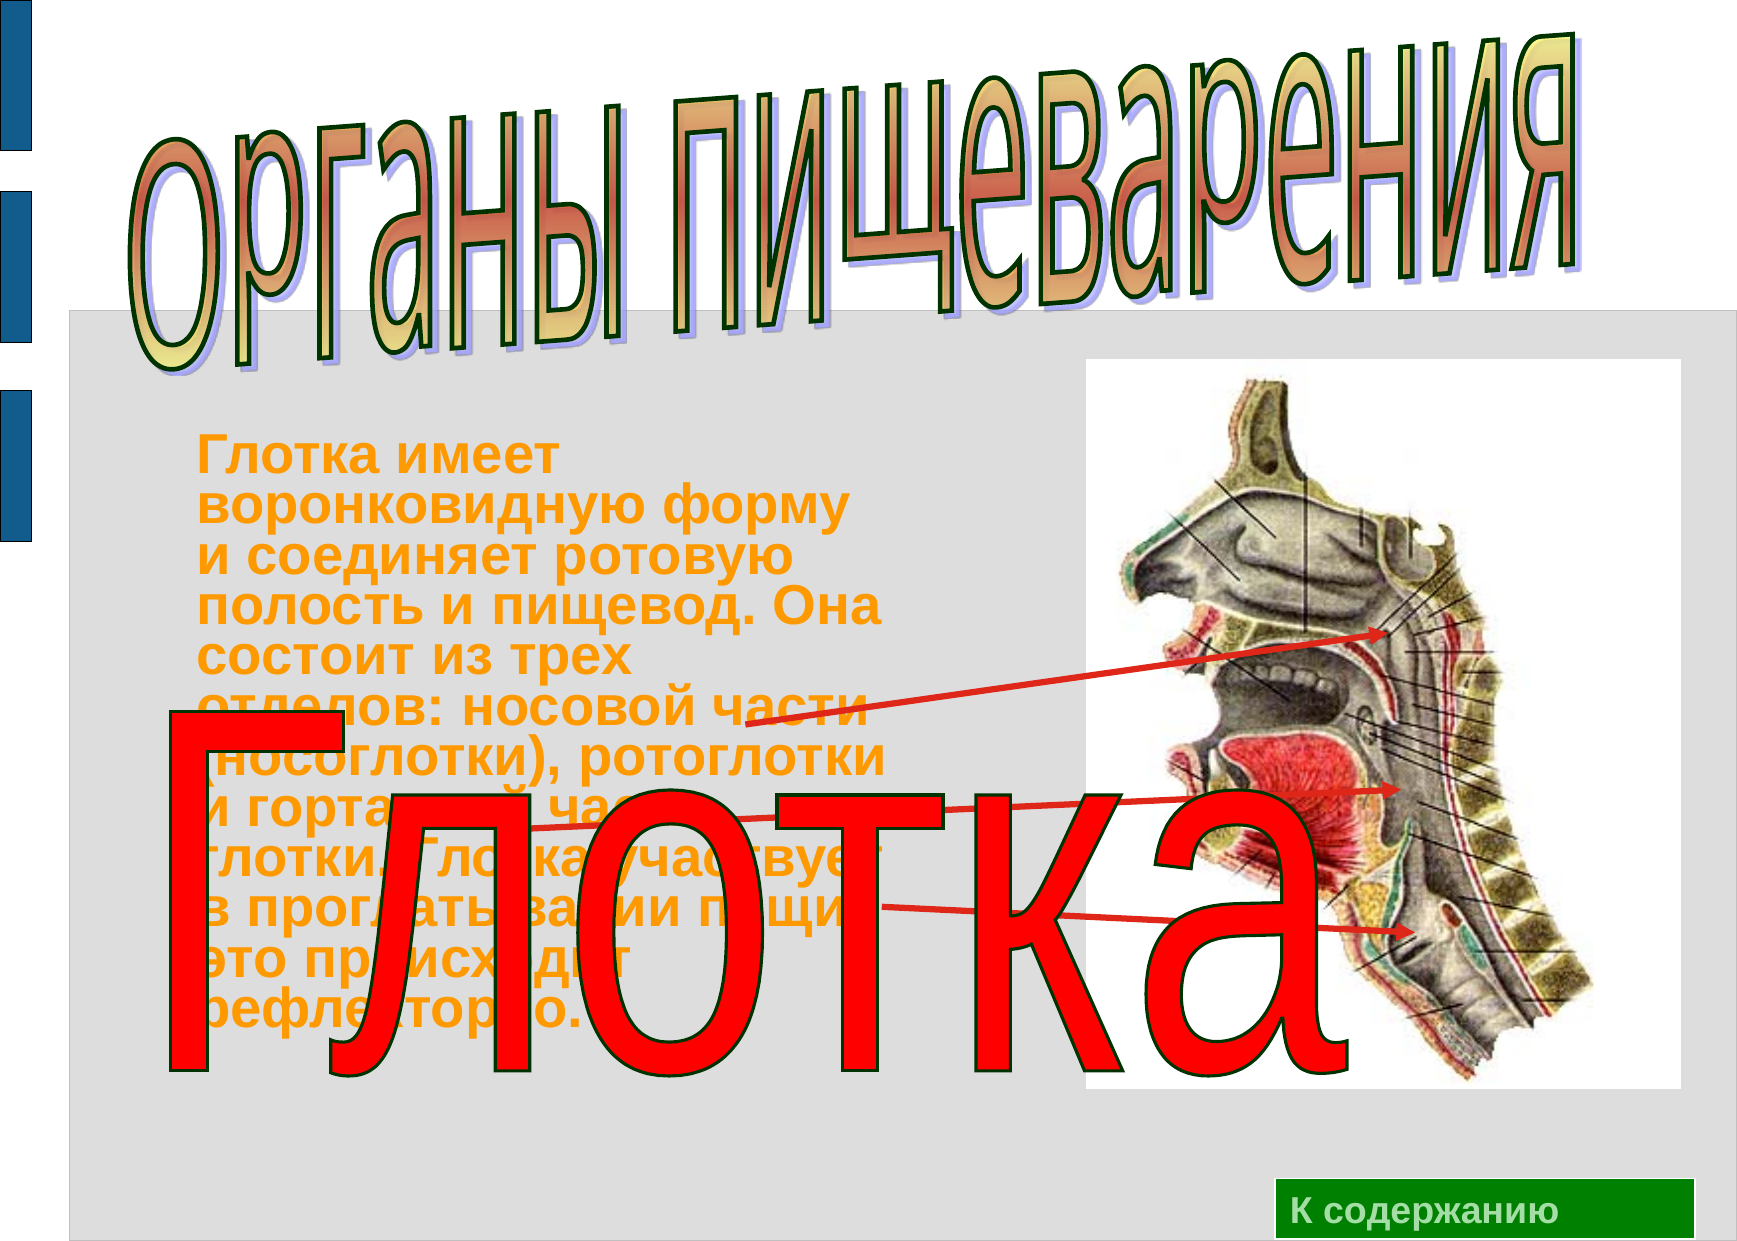

Органы пищеварения
# Глотка имеет воронковидную форму и соединяет ротовую полость и пищевод. Она состоит из трех отделов: носовой части (носоглотки), ротоглотки и гортанной части глотки. Глотка участвует в проглатывании пищи, это происходит рефлекторно.
Глотка
К содержанию